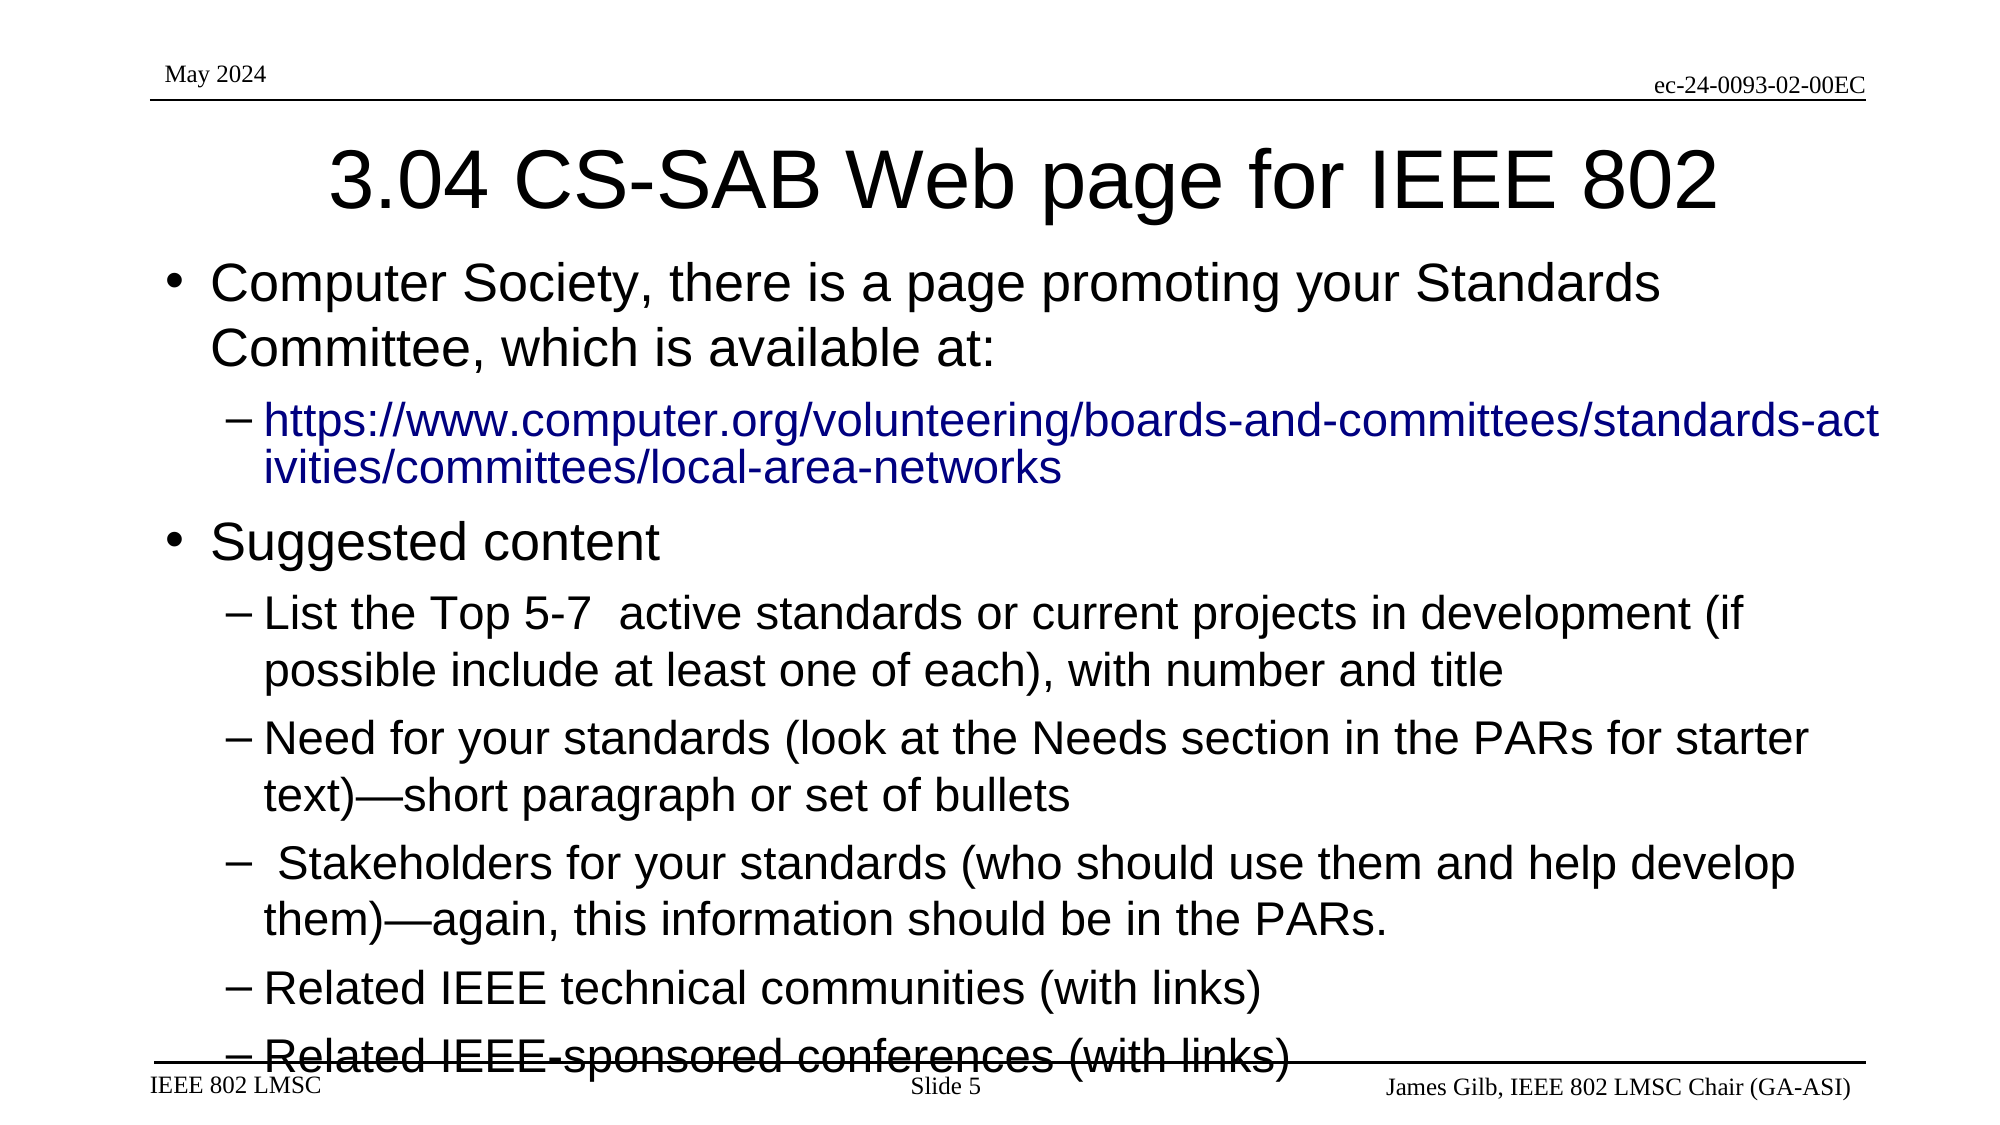

# 3.04 CS-SAB Web page for IEEE 802
Computer Society, there is a page promoting your Standards Committee, which is available at:
https://www.computer.org/volunteering/boards-and-committees/standards-activities/committees/local-area-networks
Suggested content
List the Top 5-7 active standards or current projects in development (if possible include at least one of each), with number and title
Need for your standards (look at the Needs section in the PARs for starter text)—short paragraph or set of bullets
 Stakeholders for your standards (who should use them and help develop them)—again, this information should be in the PARs.
Related IEEE technical communities (with links)
Related IEEE-sponsored conferences (with links)
5